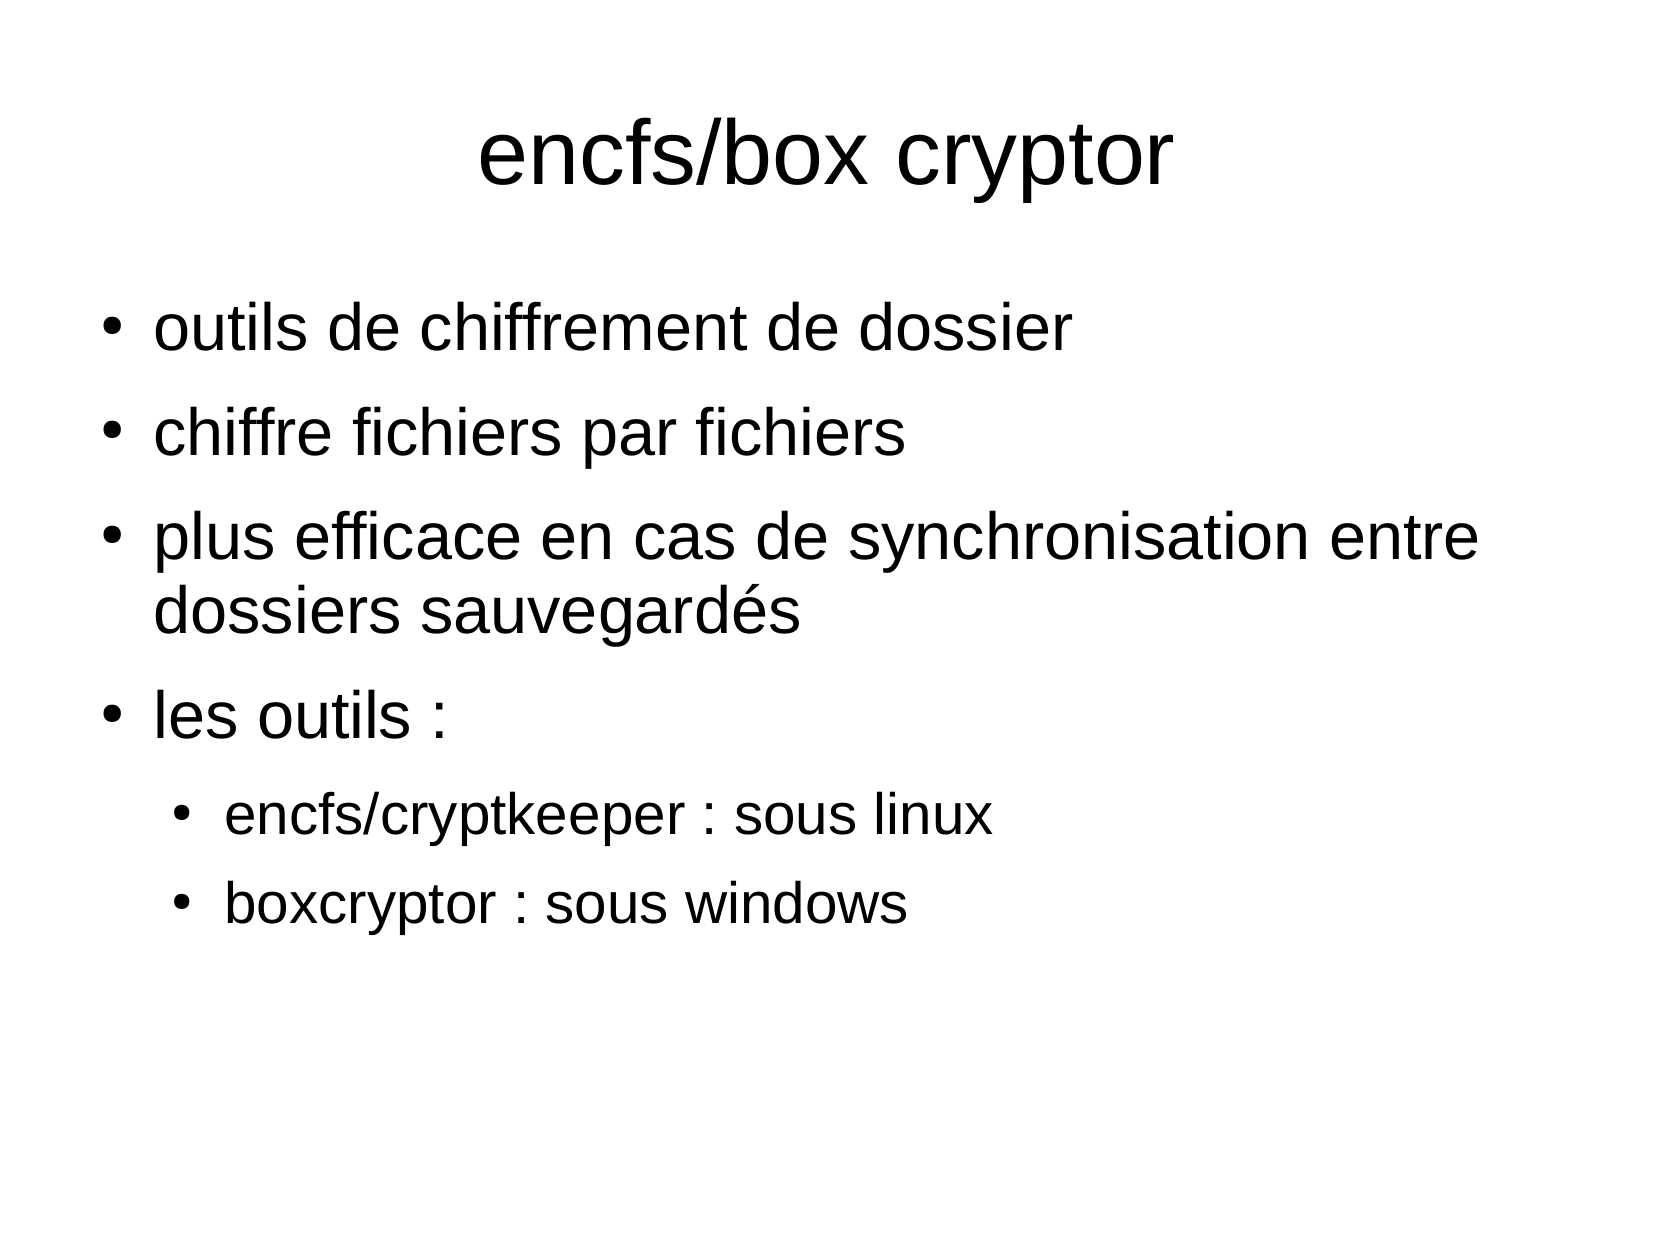

# encfs/box cryptor
outils de chiffrement de dossier
chiffre fichiers par fichiers
plus efficace en cas de synchronisation entre dossiers sauvegardés
les outils :
encfs/cryptkeeper : sous linux
boxcryptor : sous windows